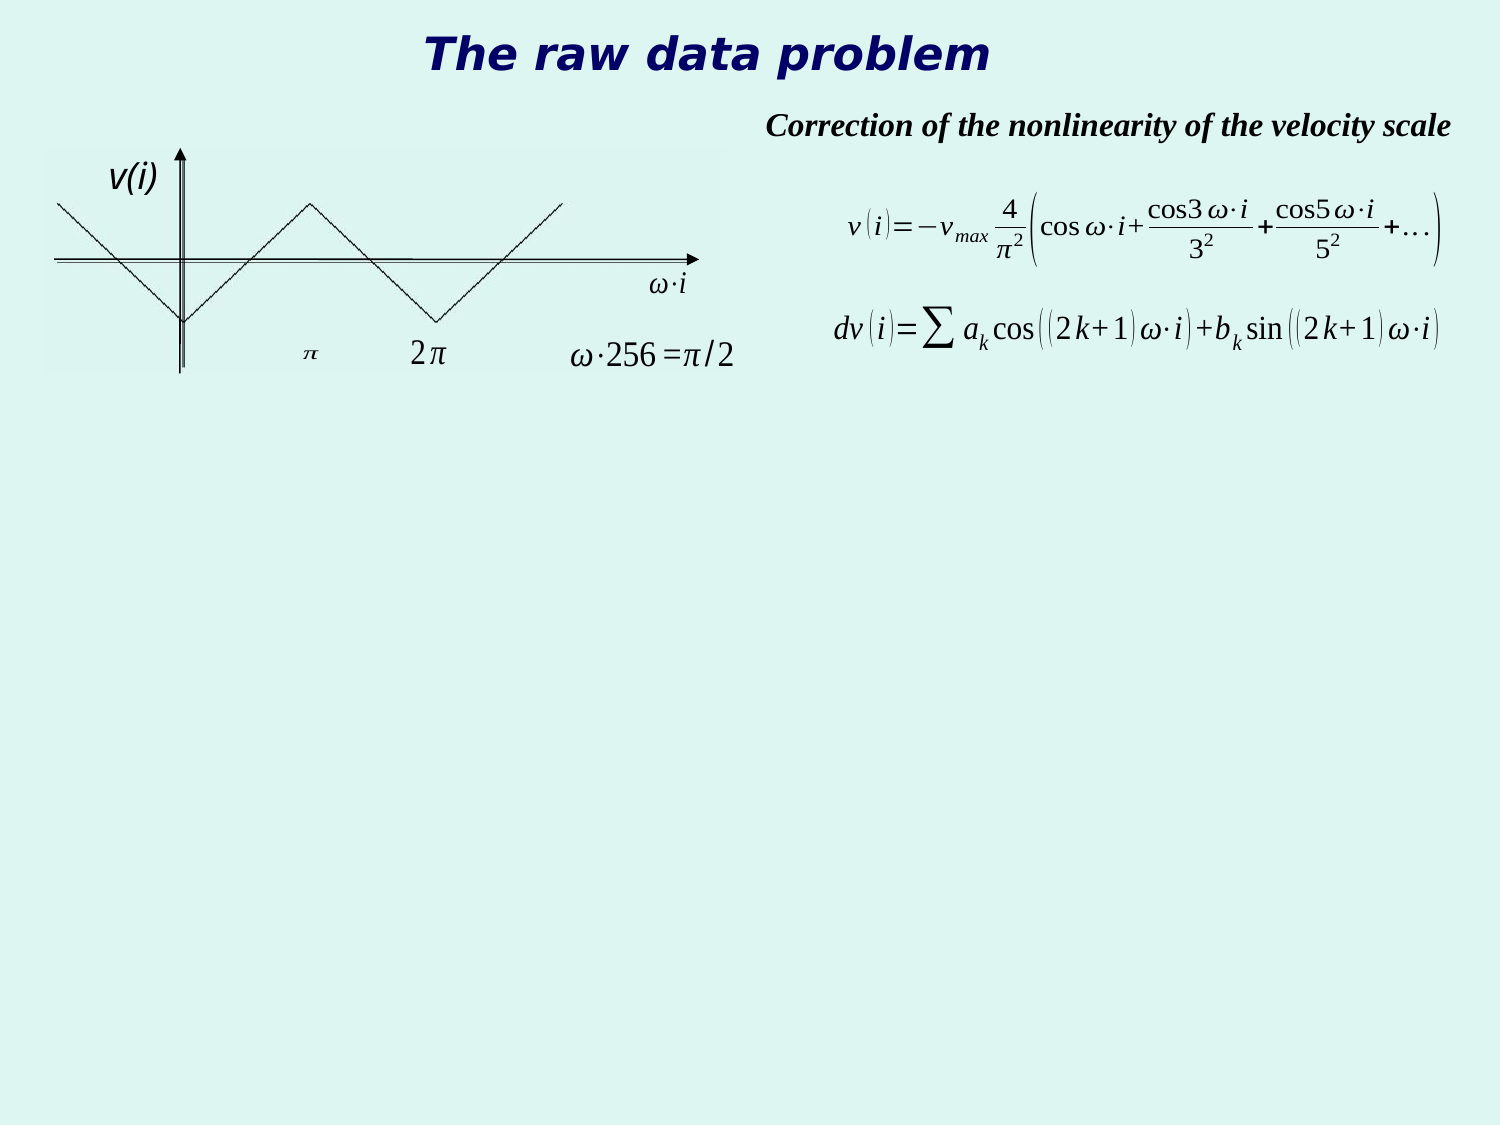

The raw data problem
Correction of the nonlinearity of the velocity scale
v(i)